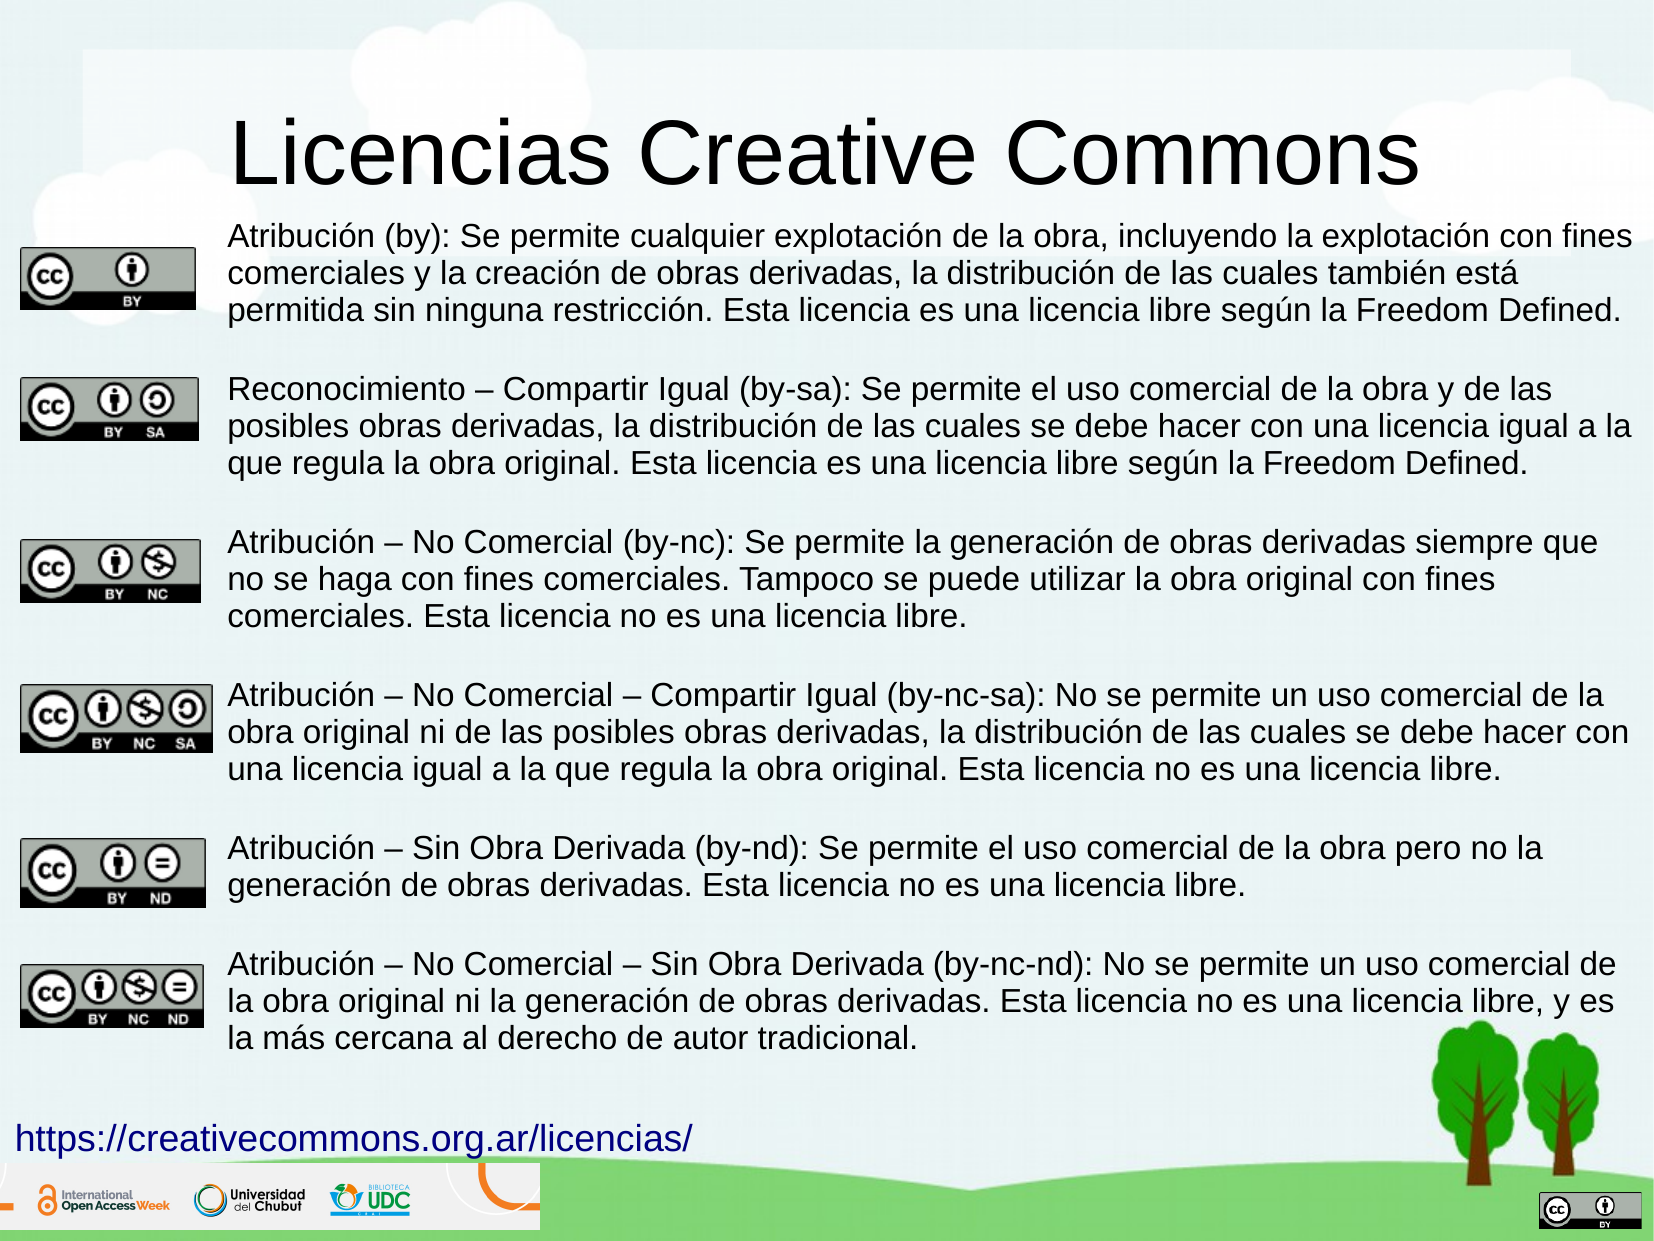

# Licencias Creative Commons
Atribución (by): Se permite cualquier explotación de la obra, incluyendo la explotación con fines comerciales y la creación de obras derivadas, la distribución de las cuales también está permitida sin ninguna restricción. Esta licencia es una licencia libre según la Freedom Defined.
Reconocimiento – Compartir Igual (by-sa): Se permite el uso comercial de la obra y de las posibles obras derivadas, la distribución de las cuales se debe hacer con una licencia igual a la que regula la obra original. Esta licencia es una licencia libre según la Freedom Defined.
Atribución – No Comercial (by-nc): Se permite la generación de obras derivadas siempre que no se haga con fines comerciales. Tampoco se puede utilizar la obra original con fines comerciales. Esta licencia no es una licencia libre.
Atribución – No Comercial – Compartir Igual (by-nc-sa): No se permite un uso comercial de la obra original ni de las posibles obras derivadas, la distribución de las cuales se debe hacer con una licencia igual a la que regula la obra original. Esta licencia no es una licencia libre.
Atribución – Sin Obra Derivada (by-nd): Se permite el uso comercial de la obra pero no la generación de obras derivadas. Esta licencia no es una licencia libre.
Atribución – No Comercial – Sin Obra Derivada (by-nc-nd): No se permite un uso comercial de la obra original ni la generación de obras derivadas. Esta licencia no es una licencia libre, y es la más cercana al derecho de autor tradicional.
https://creativecommons.org.ar/licencias/
18